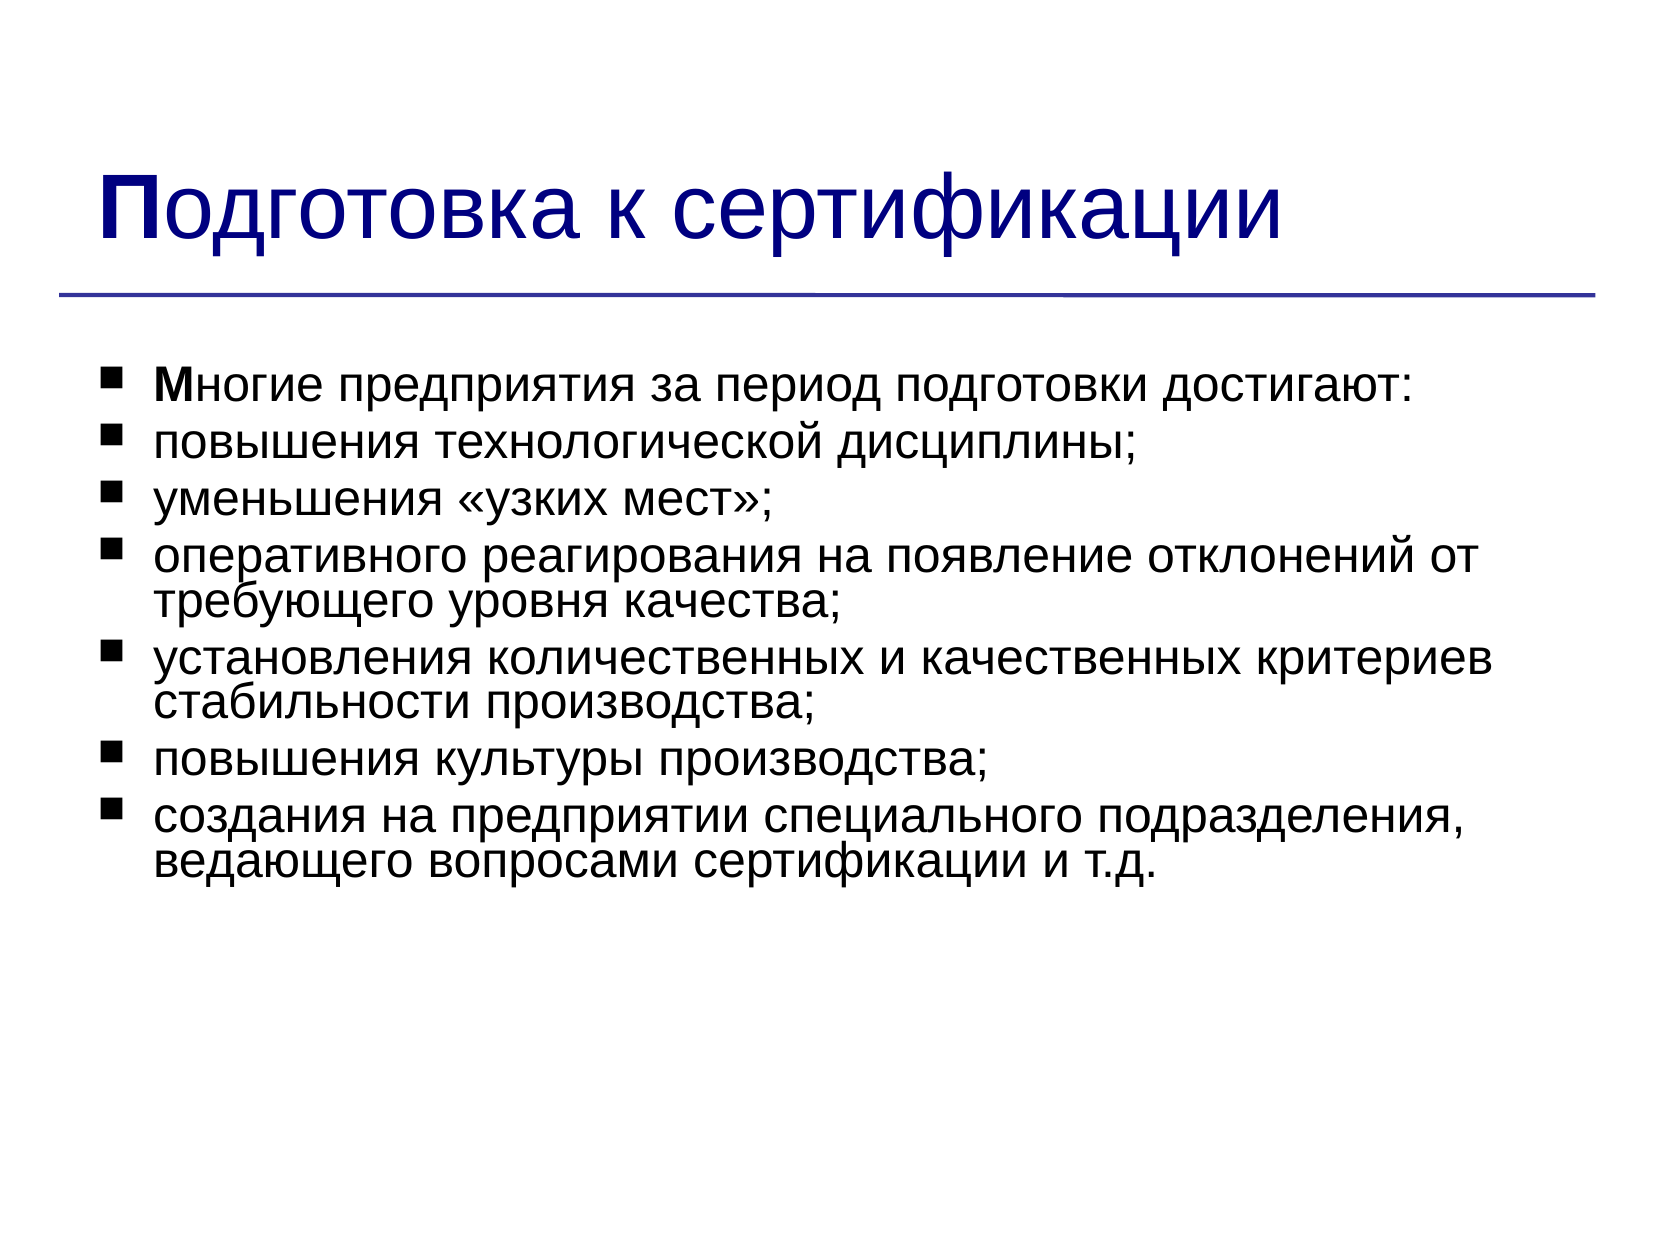

# Подготовка к сертификации
Многие предприятия за период подготовки достигают:
повышения технологической дисциплины;
уменьшения «узких мест»;
оперативного реагирования на появление отклонений от требующего уровня качества;
установления количественных и качественных критериев стабильности производства;
повышения культуры производства;
создания на предприятии специального подразделения, ведающего вопросами сертификации и т.д.